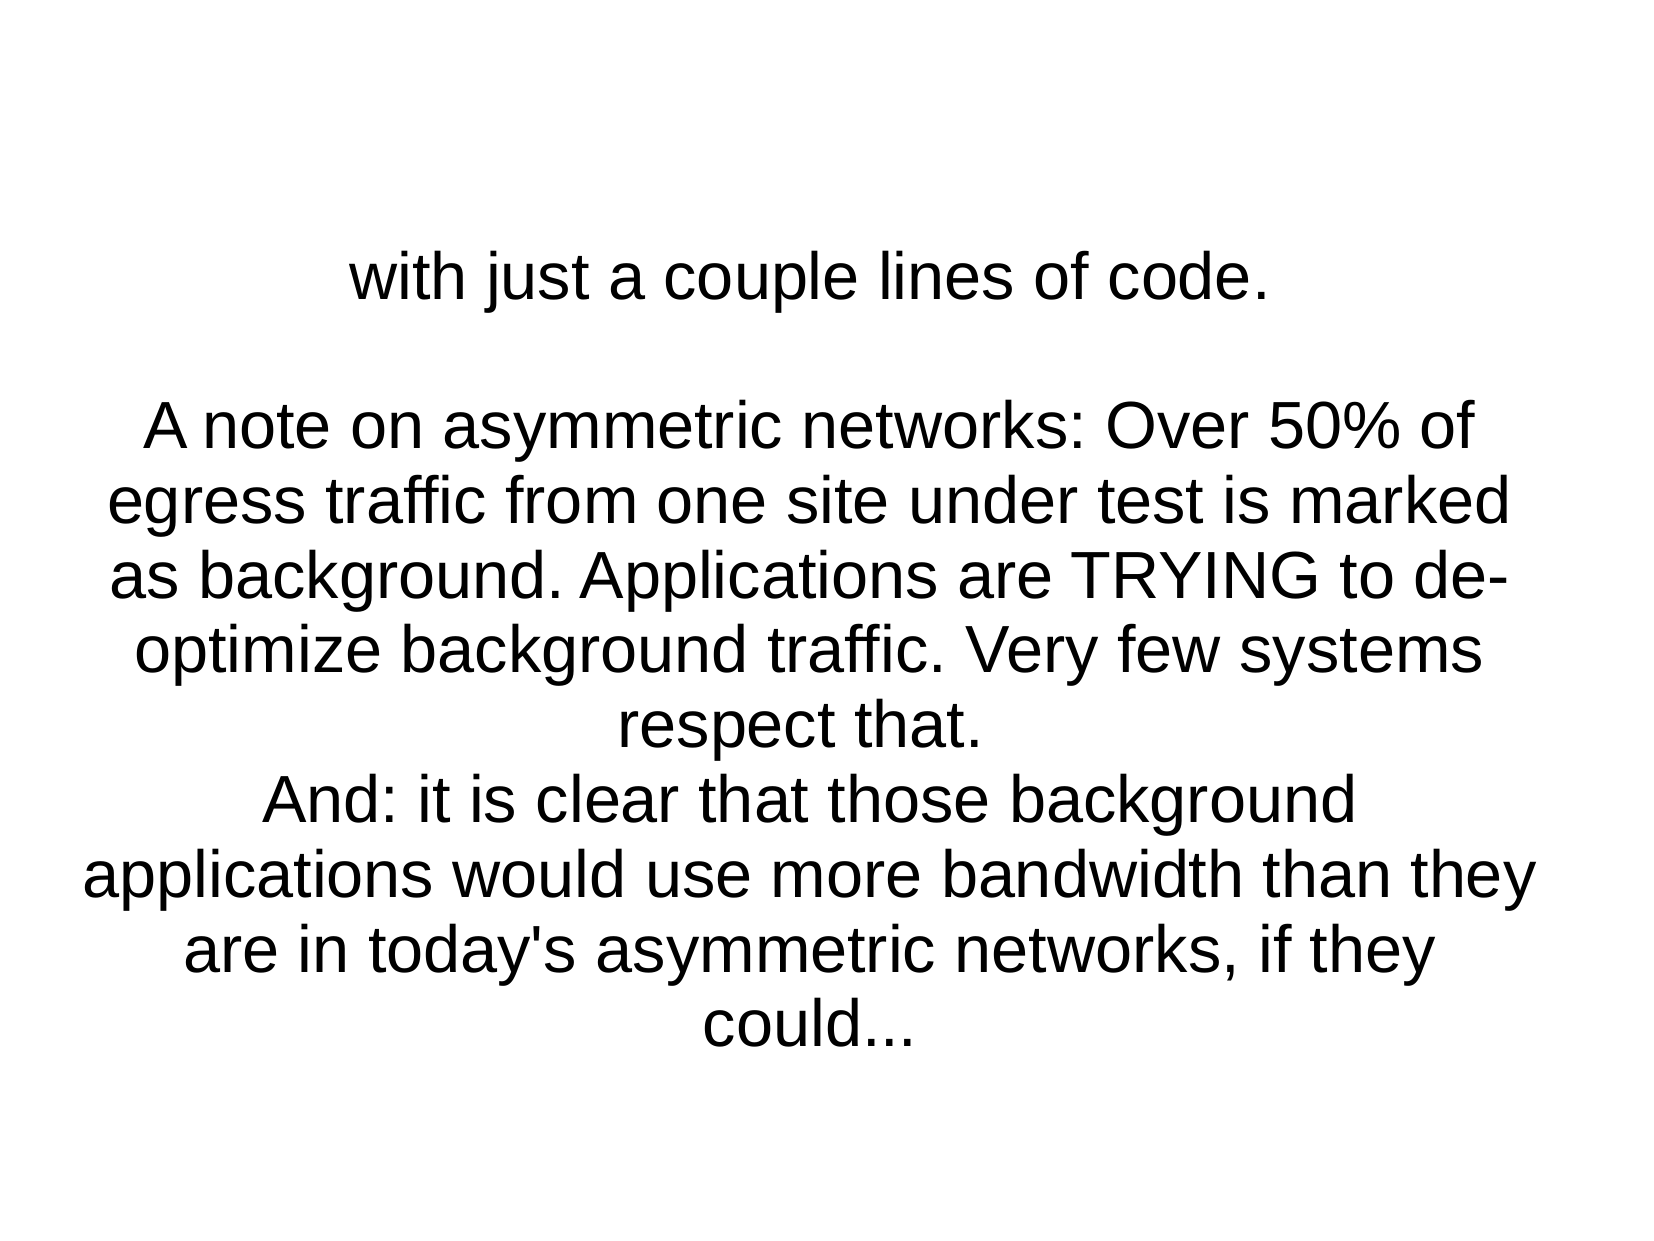

# with just a couple lines of code.
A note on asymmetric networks: Over 50% of egress traffic from one site under test is marked as background. Applications are TRYING to de-optimize background traffic. Very few systems respect that.
And: it is clear that those background applications would use more bandwidth than they are in today's asymmetric networks, if they could...